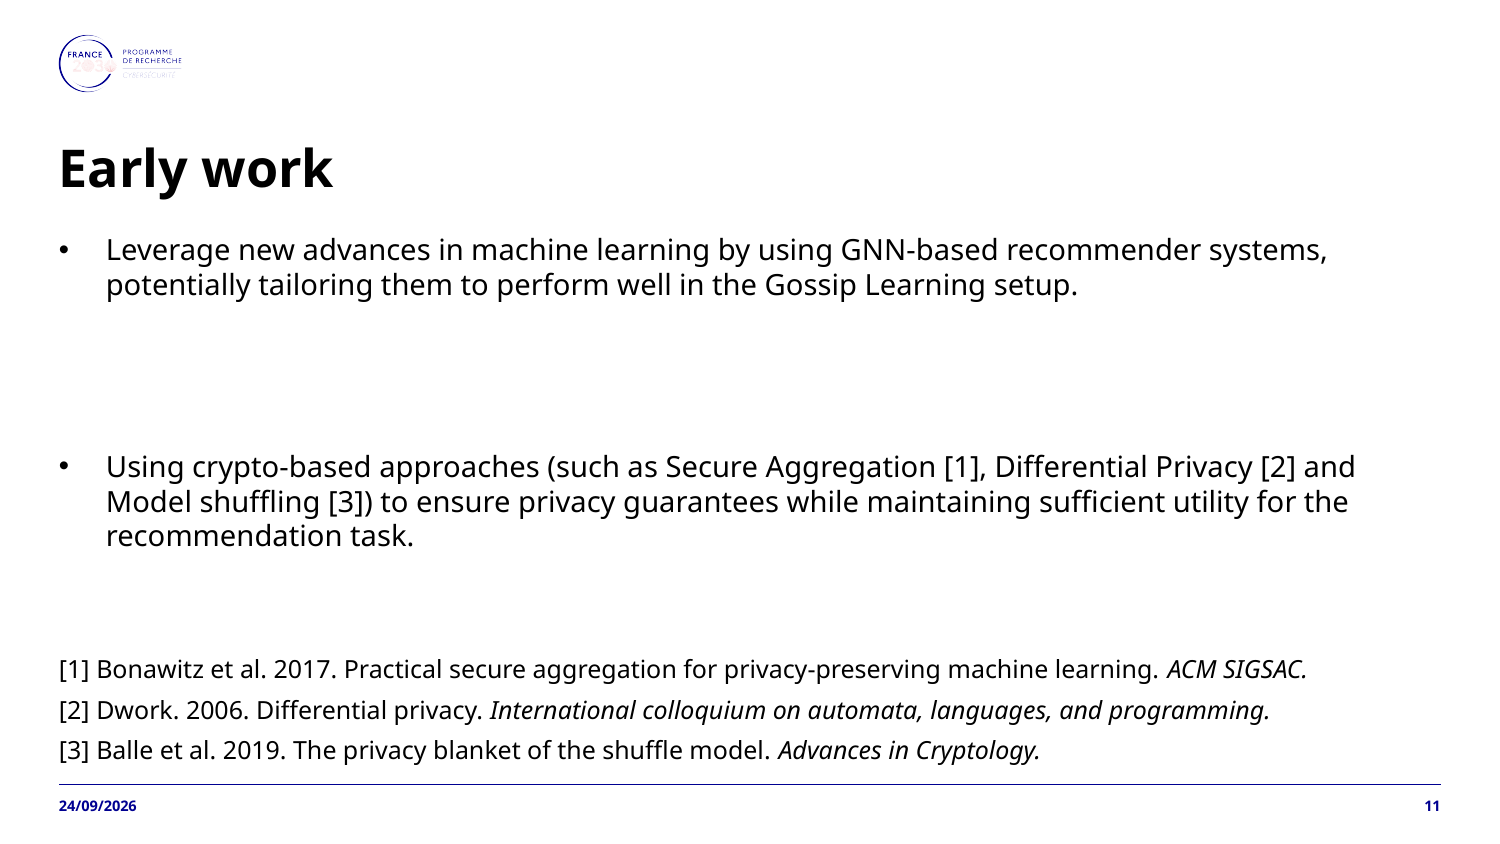

# Early work
Leverage new advances in machine learning by using GNN-based recommender systems, potentially tailoring them to perform well in the Gossip Learning setup.
Using crypto-based approaches (such as Secure Aggregation [1], Differential Privacy [2] and Model shuffling [3]) to ensure privacy guarantees while maintaining sufficient utility for the recommendation task.
[1] Bonawitz et al. 2017. Practical secure aggregation for privacy-preserving machine learning. ACM SIGSAC.
[2] Dwork. 2006. Differential privacy. International colloquium on automata, languages, and programming.
[3] Balle et al. 2019. The privacy blanket of the shuffle model. Advances in Cryptology.